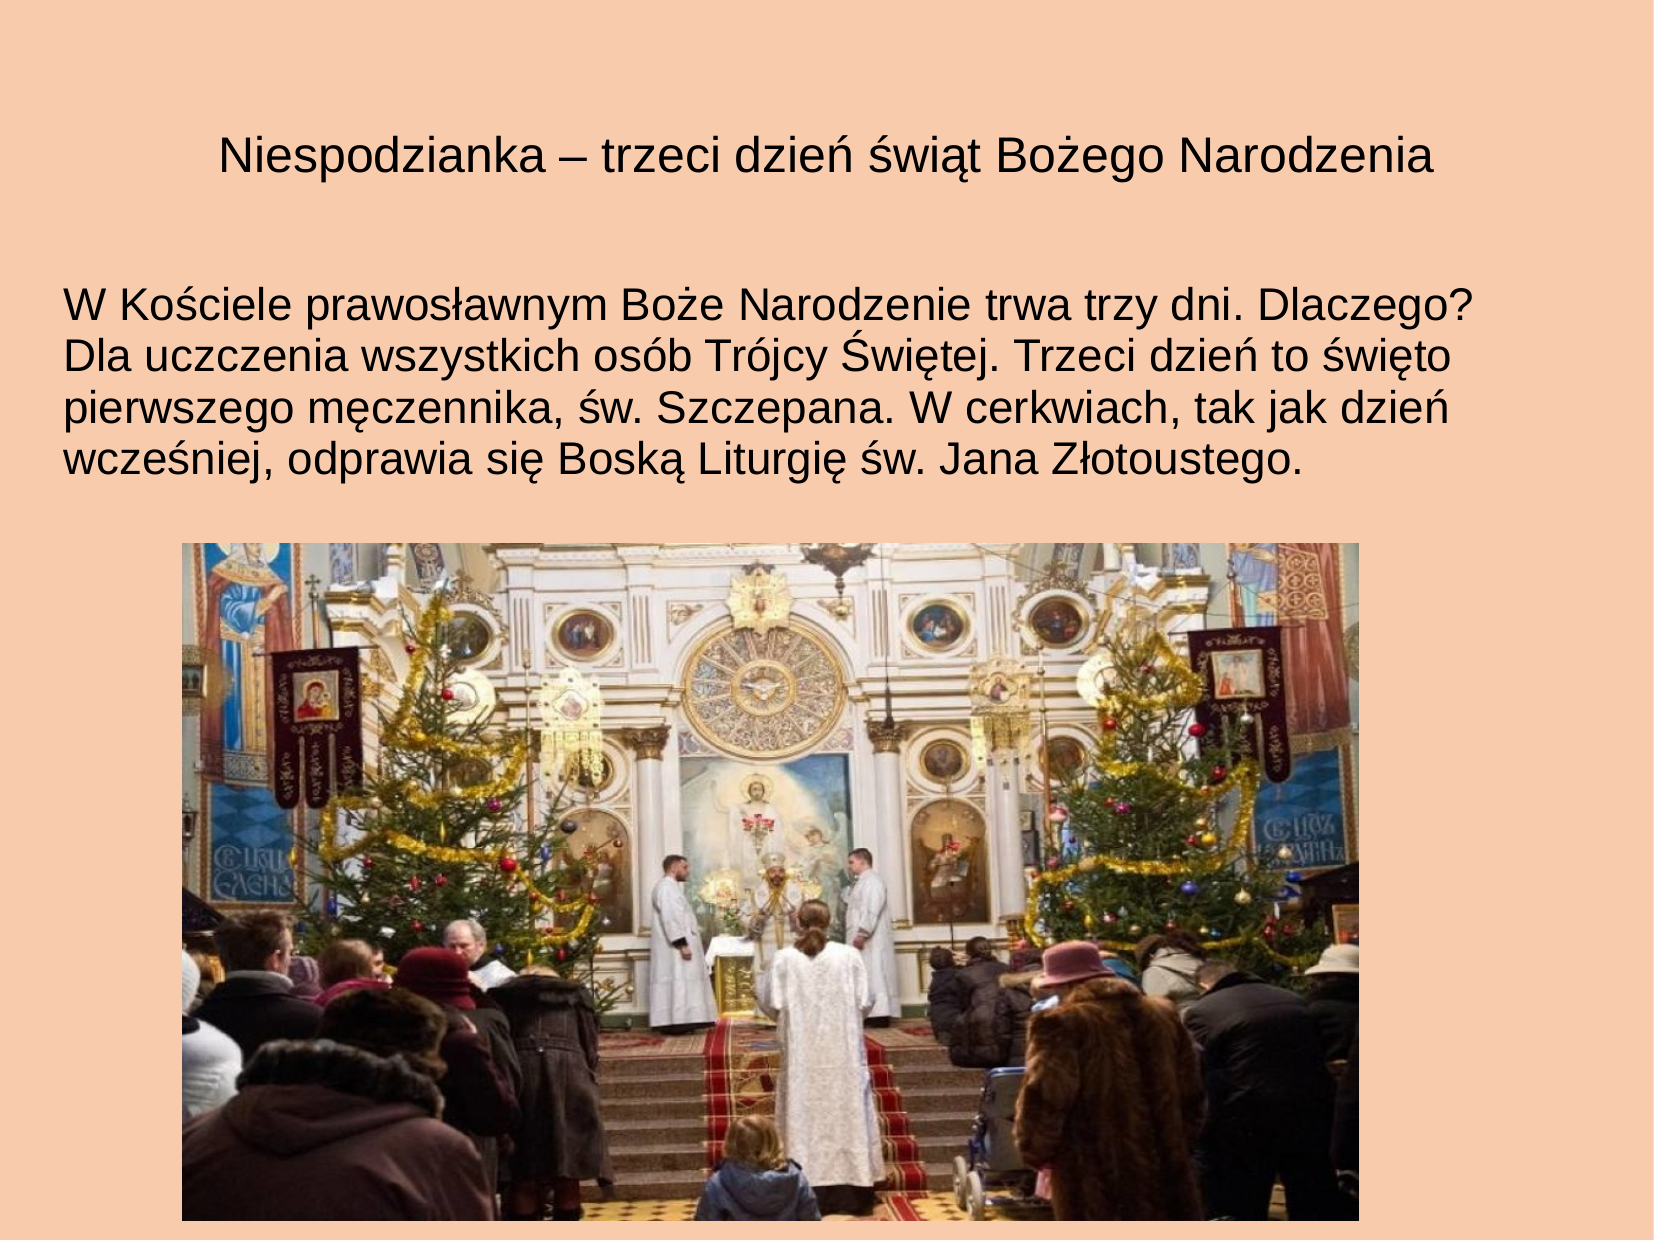

# Niespodzianka – trzeci dzień świąt Bożego Narodzenia
W Kościele prawosławnym Boże Narodzenie trwa trzy dni. Dlaczego?
Dla uczczenia wszystkich osób Trójcy Świętej. Trzeci dzień to święto
pierwszego męczennika, św. Szczepana. W cerkwiach, tak jak dzień
wcześniej, odprawia się Boską Liturgię św. Jana Złotoustego.